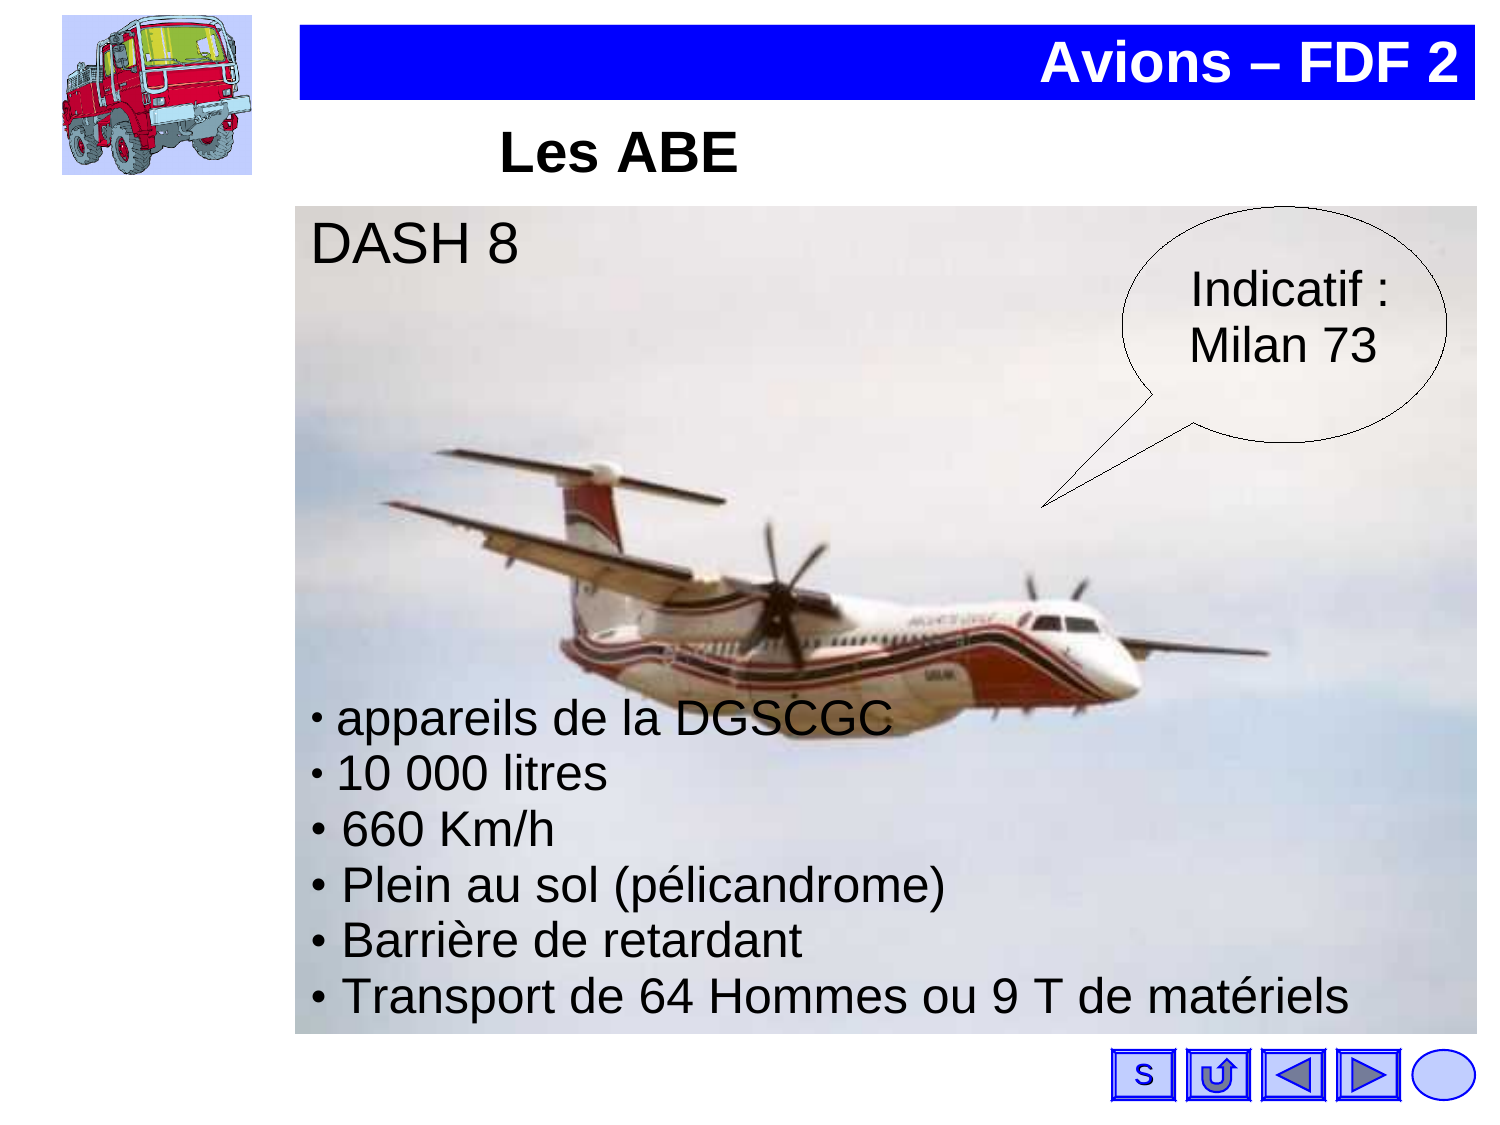

Avions – FDF 2
Les ABE
DASH 8
Indicatif : Milan 73
 appareils de la DGSCGC
 10 000 litres
 660 Km/h
 Plein au sol (pélicandrome)
 Barrière de retardant
 Transport de 64 Hommes ou 9 T de matériels